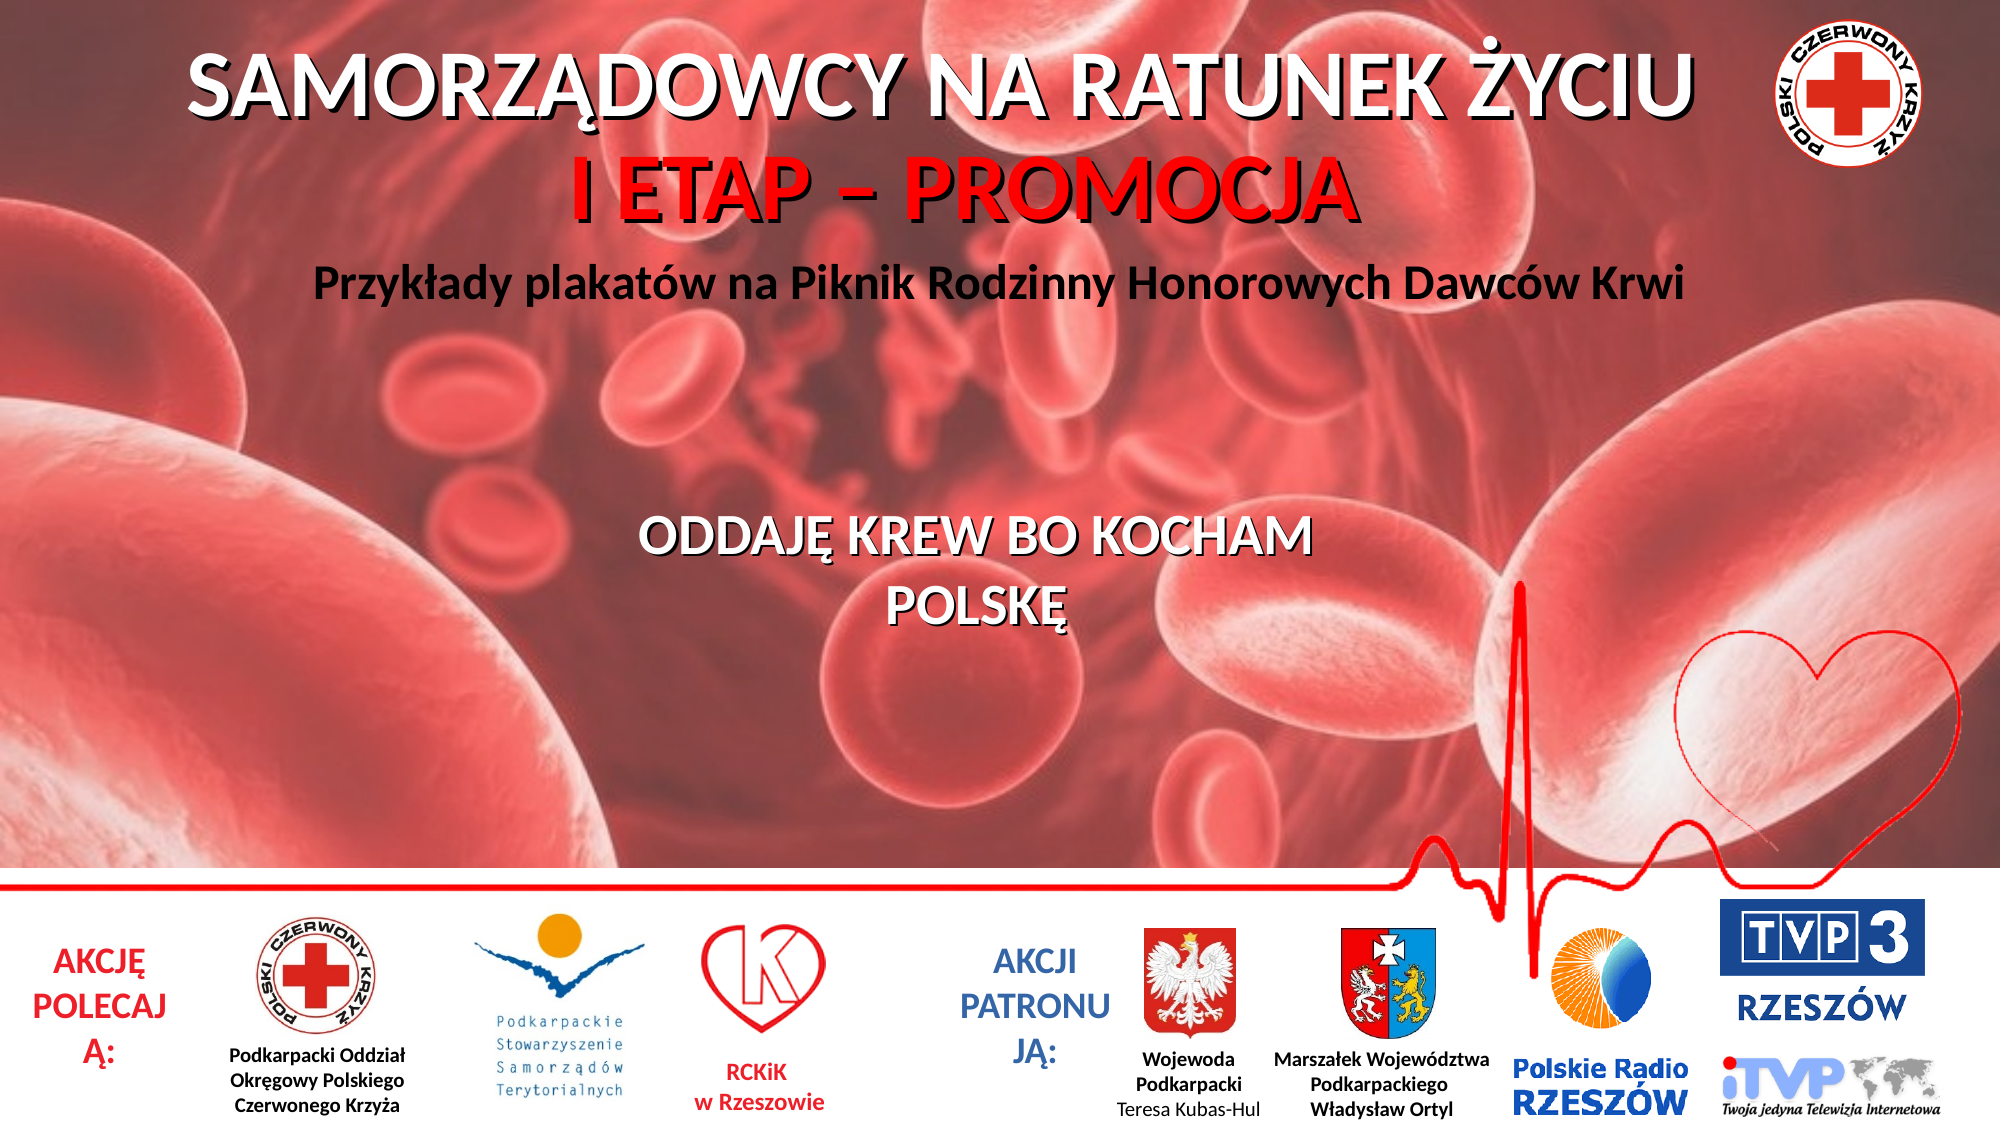

# Samorządowcy na ratunek ŻYCIU I ETAP – PROMOCJA
Przykłady plakatów na Piknik Rodzinny Honorowych Dawców Krwi
Oddaję krew bo kocham Polskę
Akcję polecają:
Akcji patronują:
Podkarpacki Oddział Okręgowy Polskiego Czerwonego Krzyża
Wojewoda Podkarpacki
Teresa Kubas-Hul
Marszałek Województwa Podkarpackiego
Władysław Ortyl
RCKiK
w Rzeszowie